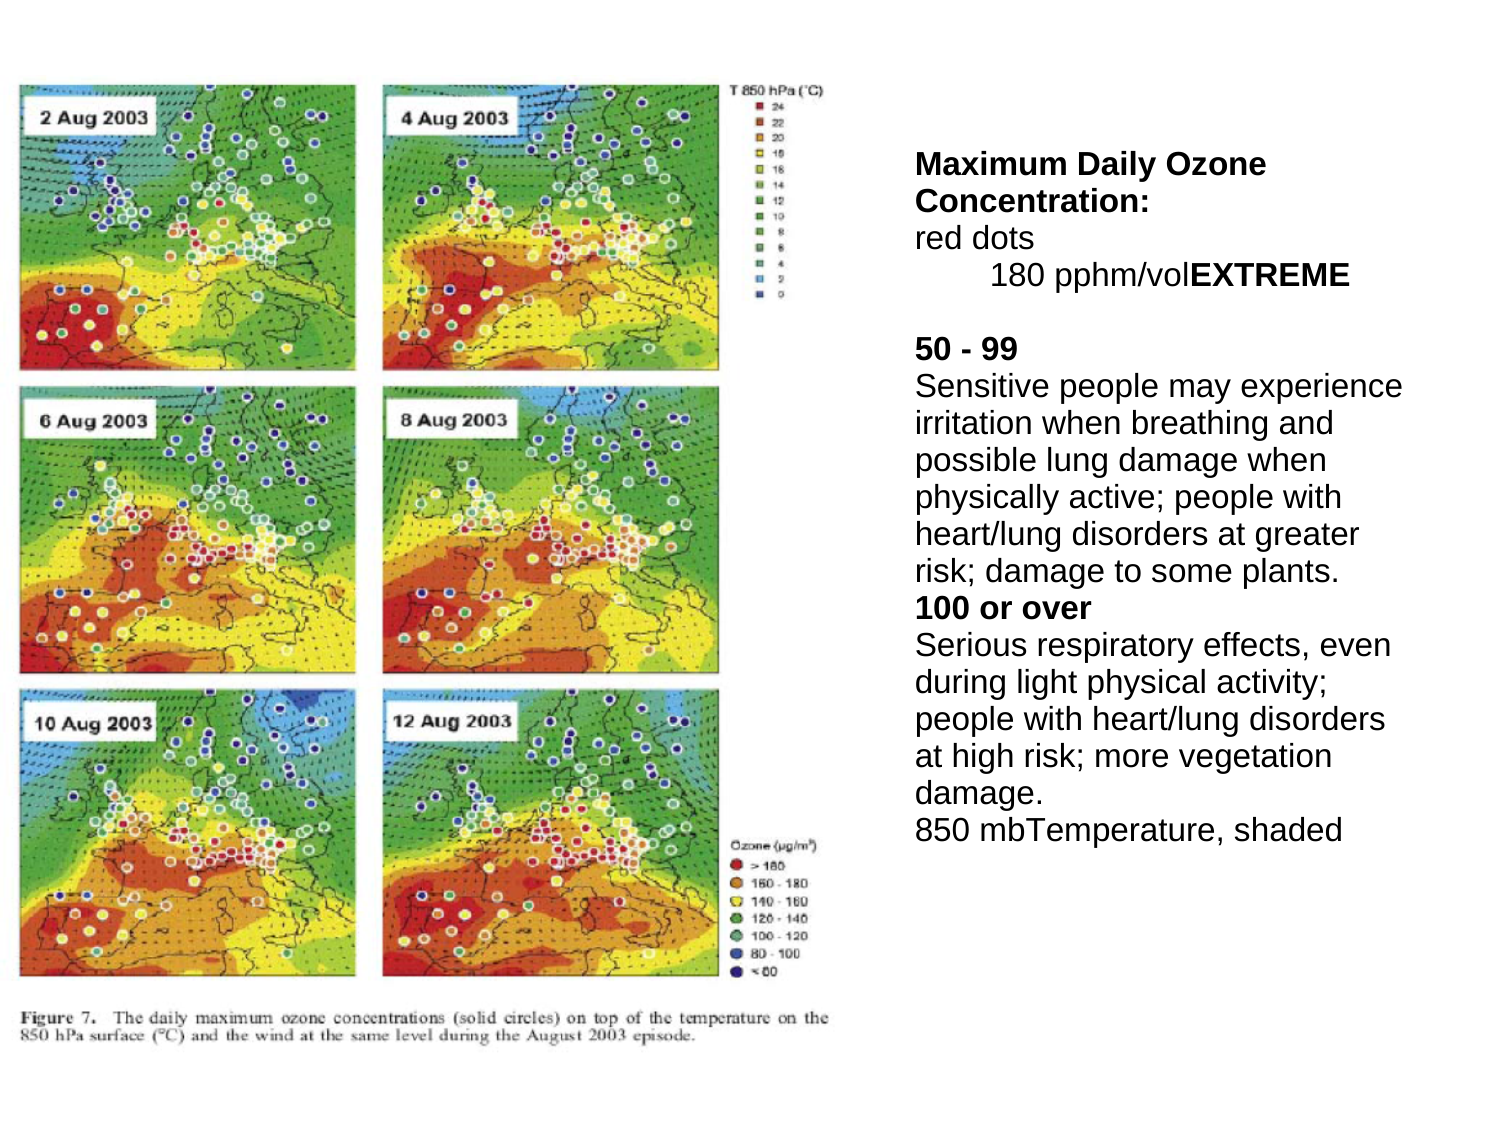

Maximum Daily Ozone Concentration:
red dots
180 pphm/volEXTREME
50 - 99
Sensitive people may experience irritation when breathing and possible lung damage when physically active; people with heart/lung disorders at greater risk; damage to some plants.
100 or over
Serious respiratory effects, even during light physical activity; people with heart/lung disorders at high risk; more vegetation damage.
850 mbTemperature, shaded